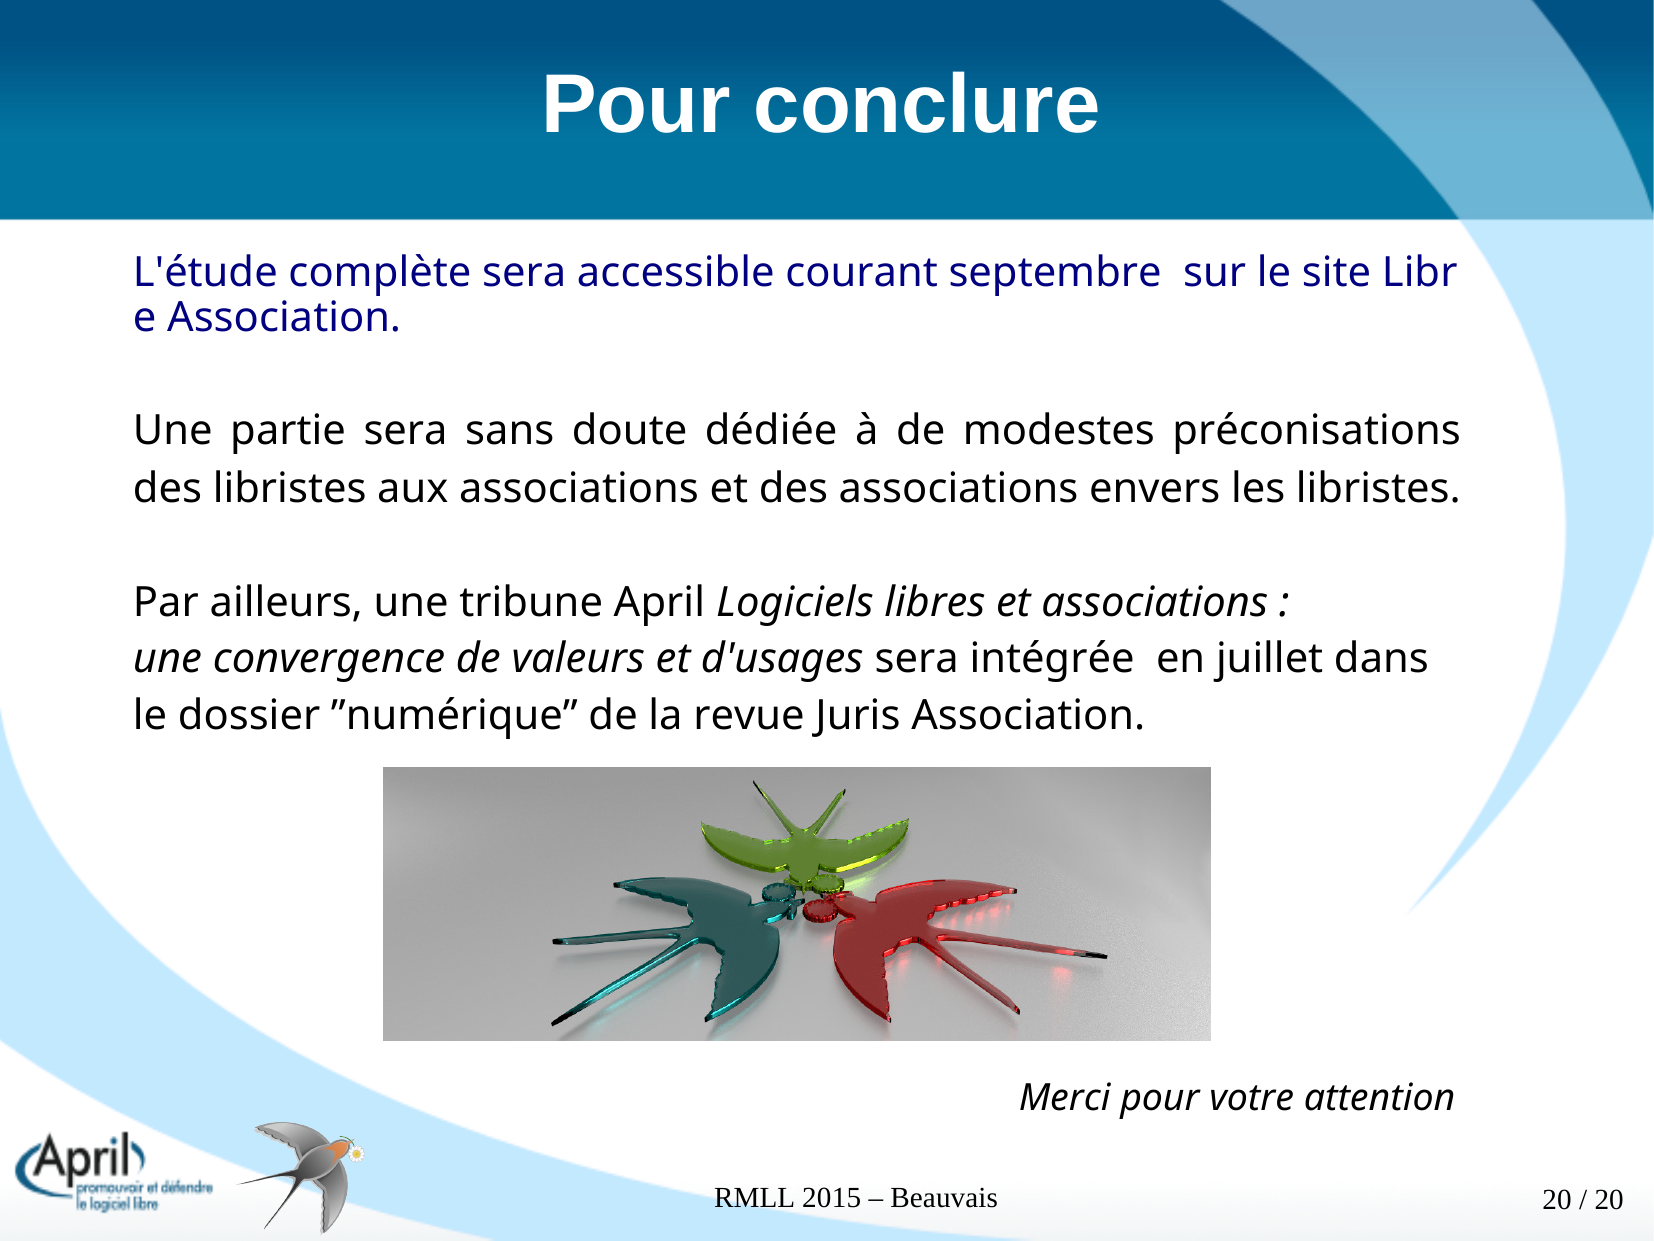

# Pour conclure
 L'étude complète sera accessible courant septembre sur le site Libre Association.
Une partie sera sans doute dédiée à de modestes préconisations des libristes aux associations et des associations envers les libristes.
Par ailleurs, une tribune April Logiciels libres et associations :
une convergence de valeurs et d'usages sera intégrée en juillet dans le dossier ”numérique” de la revue Juris Association.
Merci pour votre attention
20